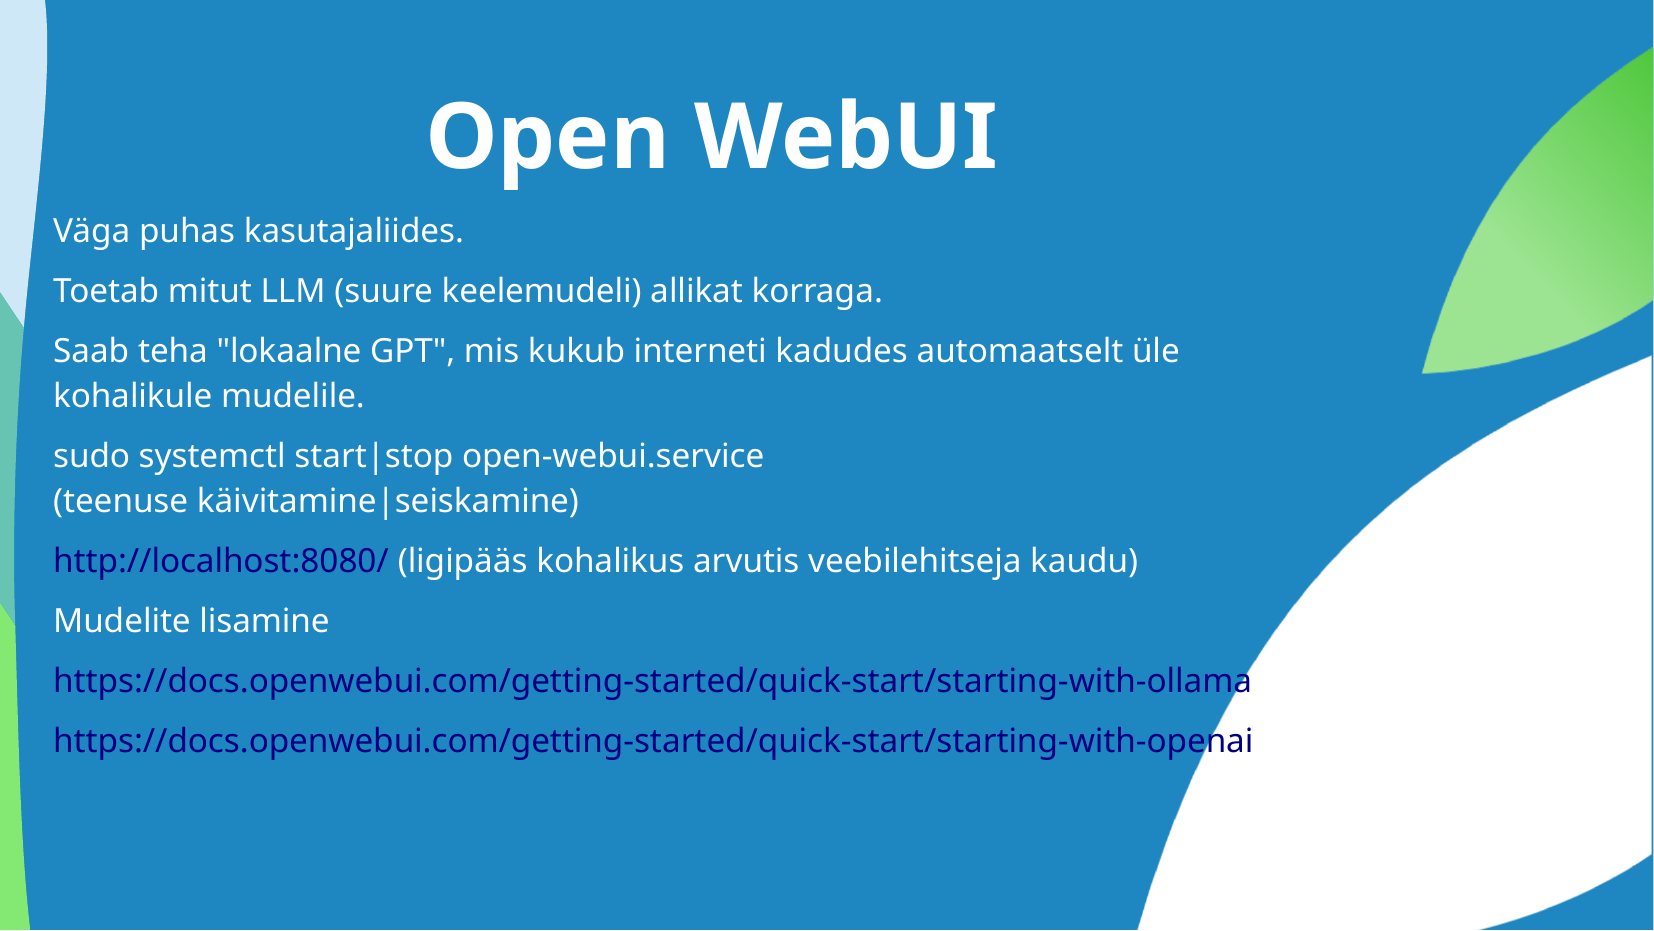

# Open WebUI
Väga puhas kasutajaliides.
Toetab mitut LLM (suure keelemudeli) allikat korraga.
Saab teha "lokaalne GPT", mis kukub interneti kadudes automaatselt üle kohalikule mudelile.
sudo systemctl start|stop open-webui.service
(teenuse käivitamine|seiskamine)
http://localhost:8080/ (ligipääs kohalikus arvutis veebilehitseja kaudu)
Mudelite lisamine
https://docs.openwebui.com/getting-started/quick-start/starting-with-ollama
https://docs.openwebui.com/getting-started/quick-start/starting-with-openai